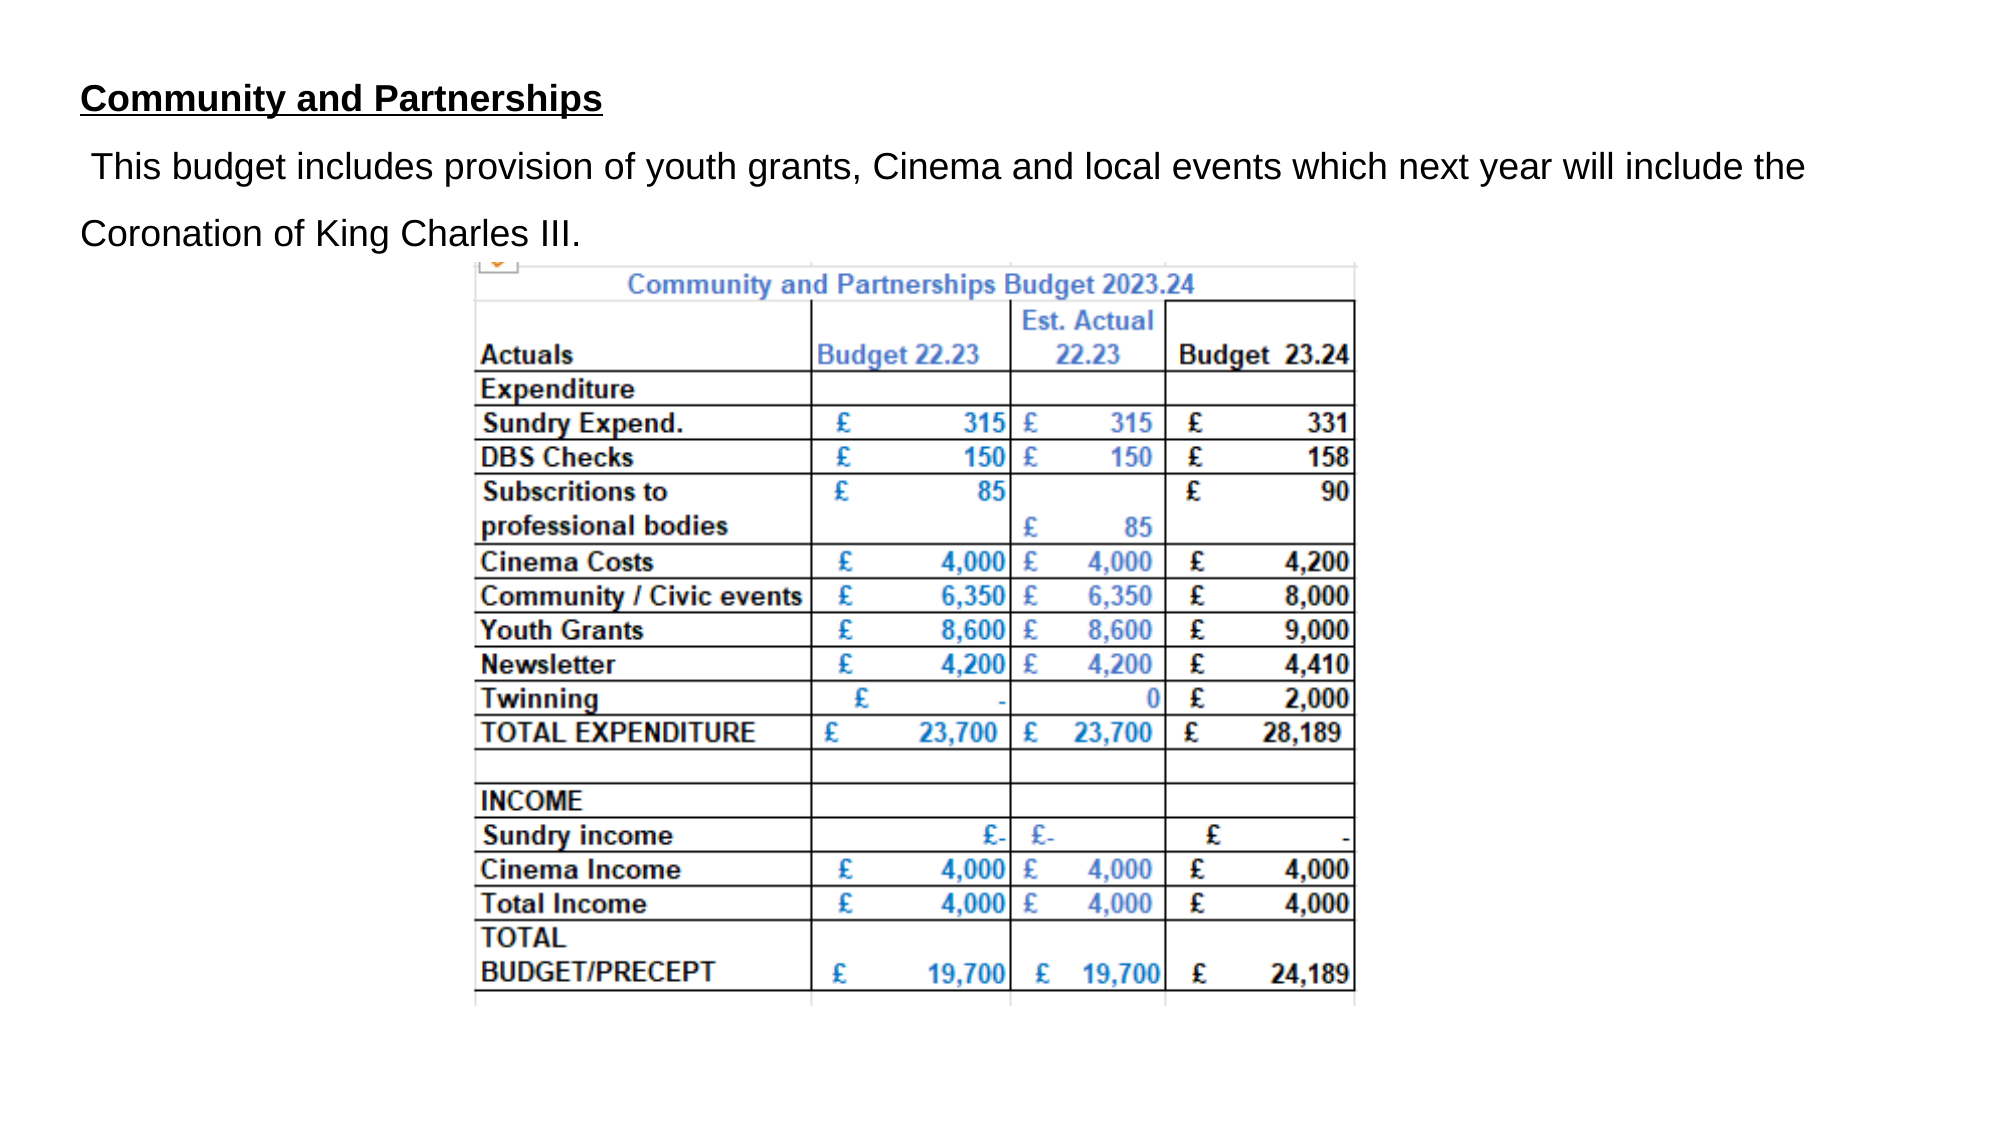

Community and Partnerships
 This budget includes provision of youth grants, Cinema and local events which next year will include the Coronation of King Charles III.